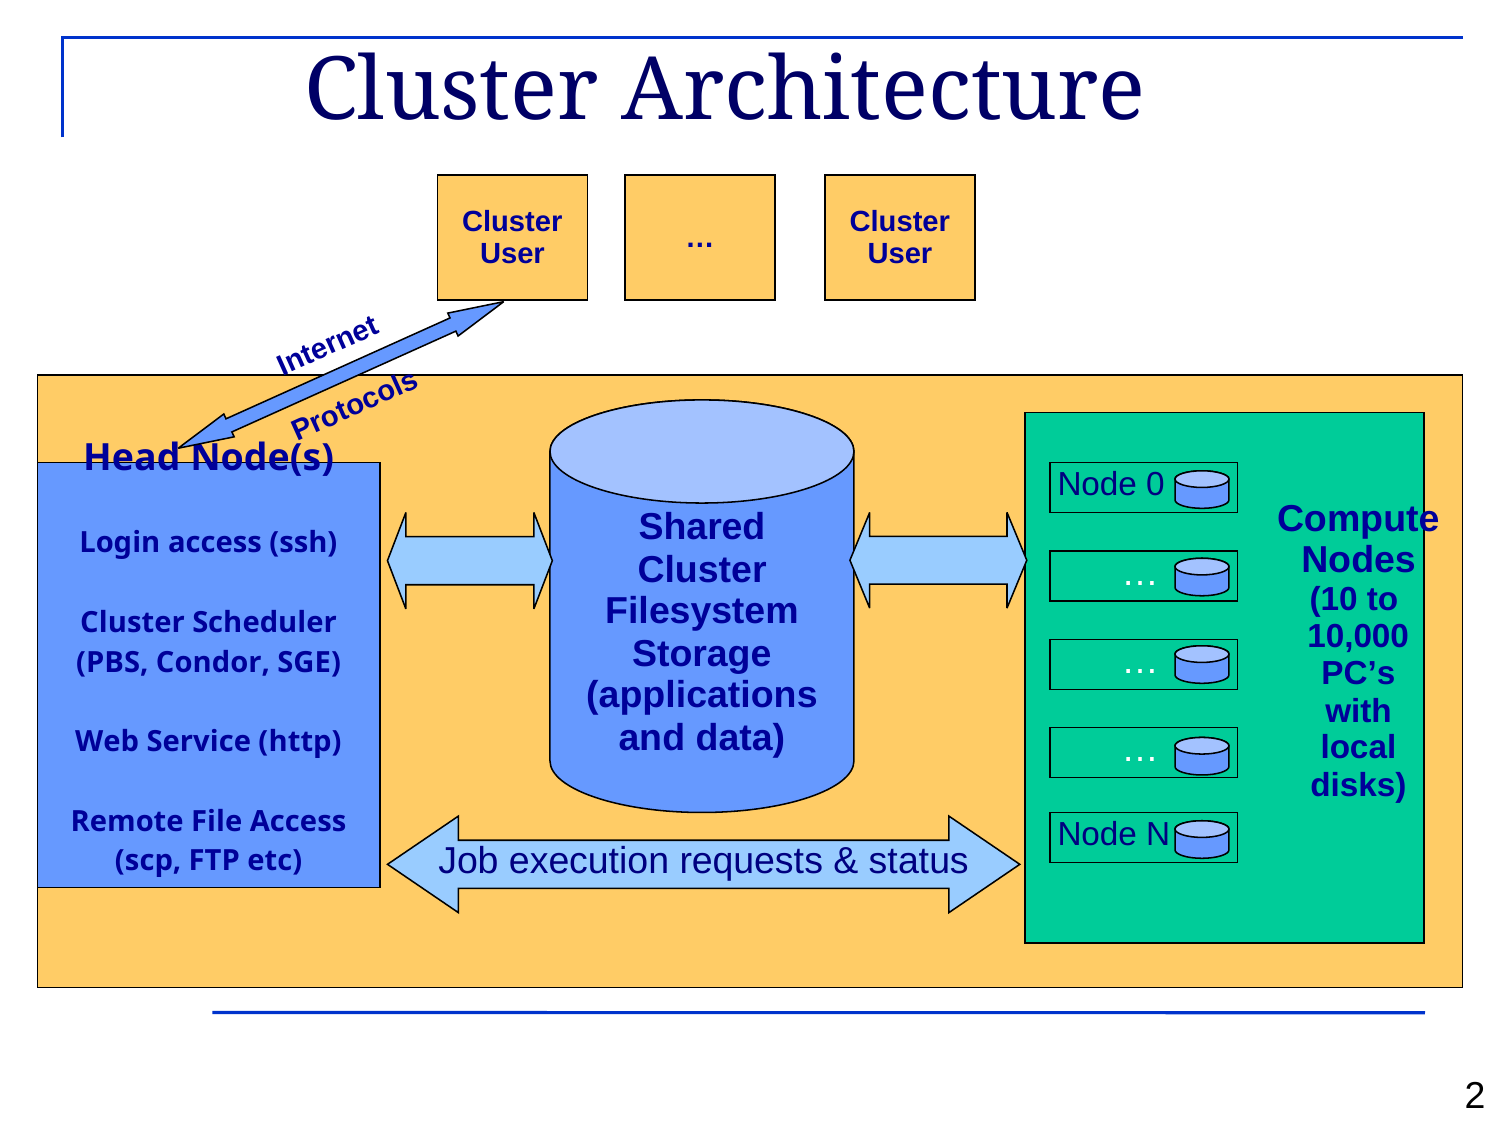

# Cluster Architecture
Cluster
User
…
Cluster
User
Internet
Protocols
Shared
Cluster
Filesystem
Storage
(applications
and data)
Head Node(s)
Login access (ssh)
Cluster Scheduler
(PBS, Condor, SGE)
Web Service (http)
Remote File Access
(scp, FTP etc)
Node 0
Compute
Nodes
(10 to
10,000
PC’s
with
local
disks)
…
…
…
Node N
Job execution requests & status